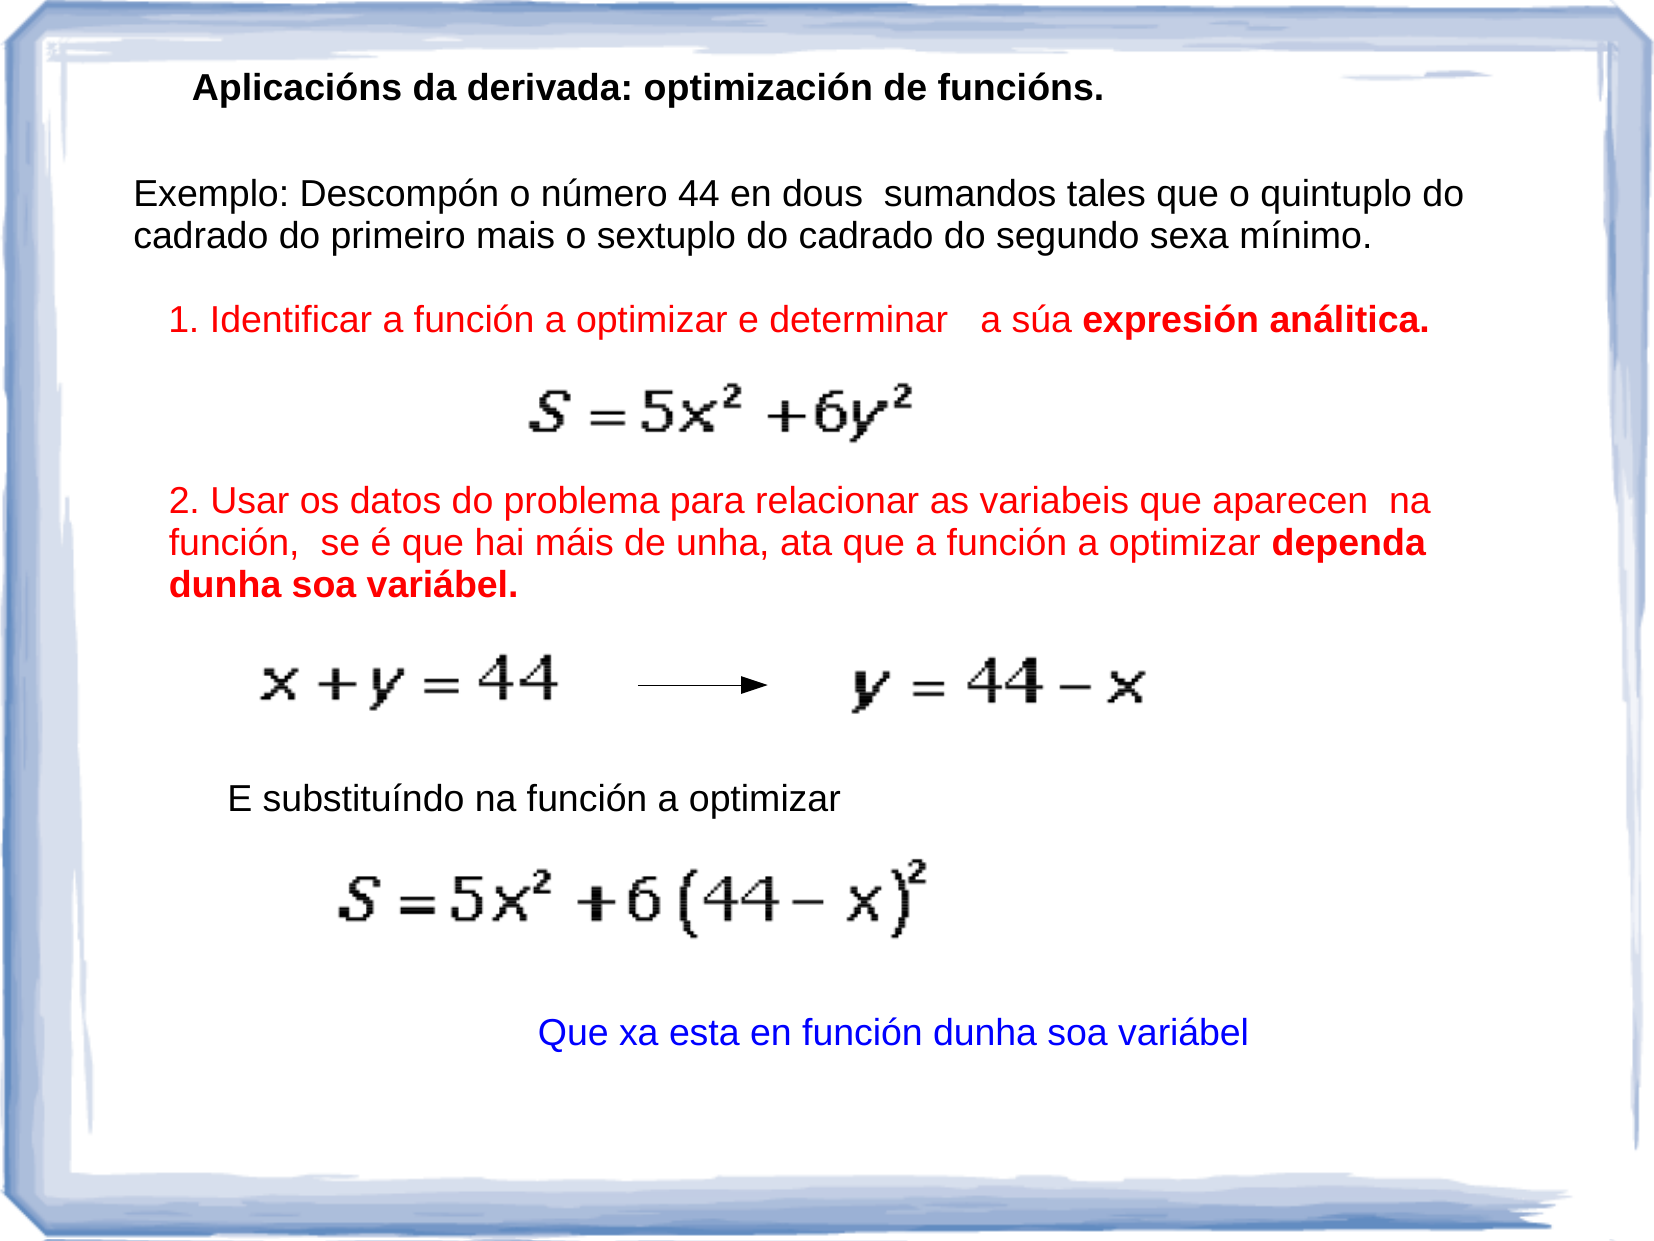

Aplicacións da derivada: optimización de funcións.
Exemplo: Descompón o número 44 en dous sumandos tales que o quintuplo do cadrado do primeiro mais o sextuplo do cadrado do segundo sexa mínimo.
1. Identificar a función a optimizar e determinar 	a súa expresión análitica.
2. Usar os datos do problema para relacionar as variabeis que aparecen na función, se é que hai máis de unha, ata que a función a optimizar dependa dunha soa variábel.
E substituíndo na función a optimizar
Que xa esta en función dunha soa variábel